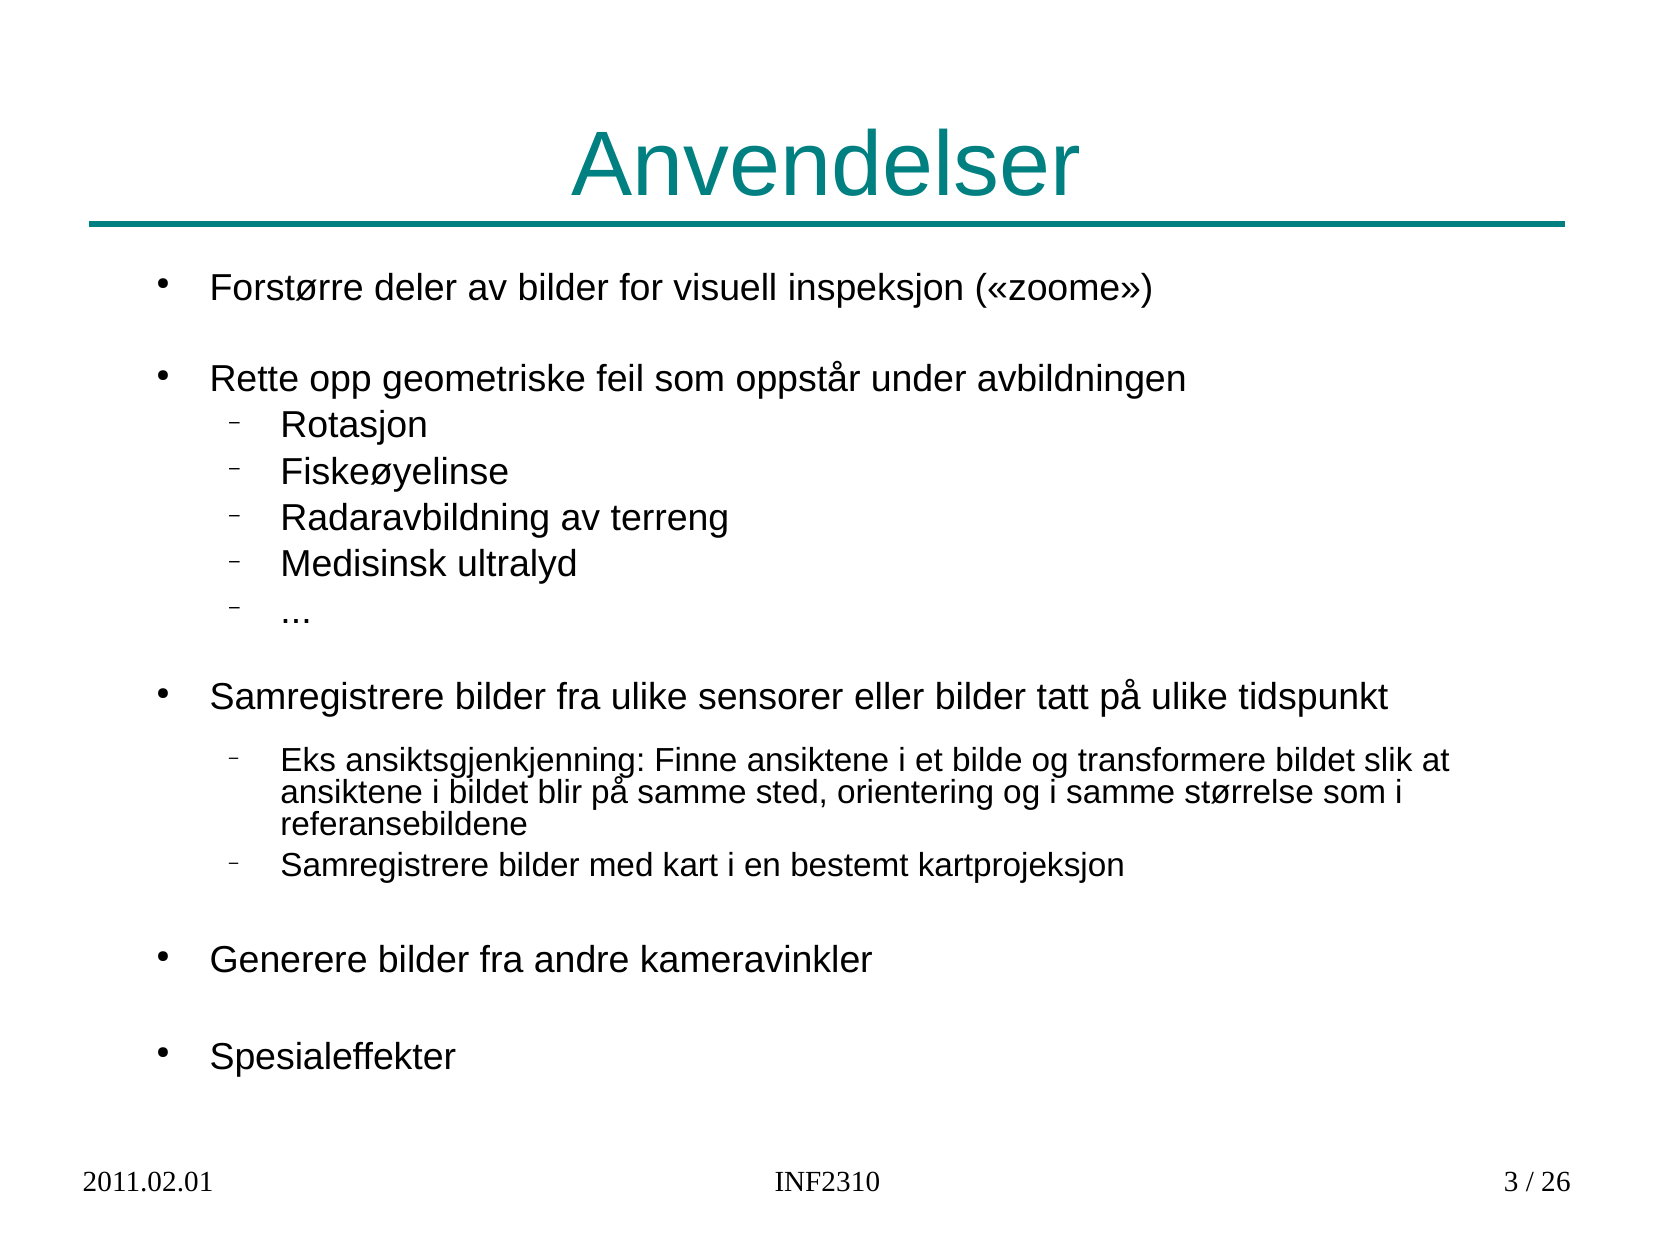

# Anvendelser
Forstørre deler av bilder for visuell inspeksjon («zoome»)
Rette opp geometriske feil som oppstår under avbildningen
Rotasjon
Fiskeøyelinse
Radaravbildning av terreng
Medisinsk ultralyd
...
Samregistrere bilder fra ulike sensorer eller bilder tatt på ulike tidspunkt
Eks ansiktsgjenkjenning: Finne ansiktene i et bilde og transformere bildet slik at ansiktene i bildet blir på samme sted, orientering og i samme størrelse som i referansebildene
Samregistrere bilder med kart i en bestemt kartprojeksjon
Generere bilder fra andre kameravinkler
Spesialeffekter
2011.02.01
INF2310
3